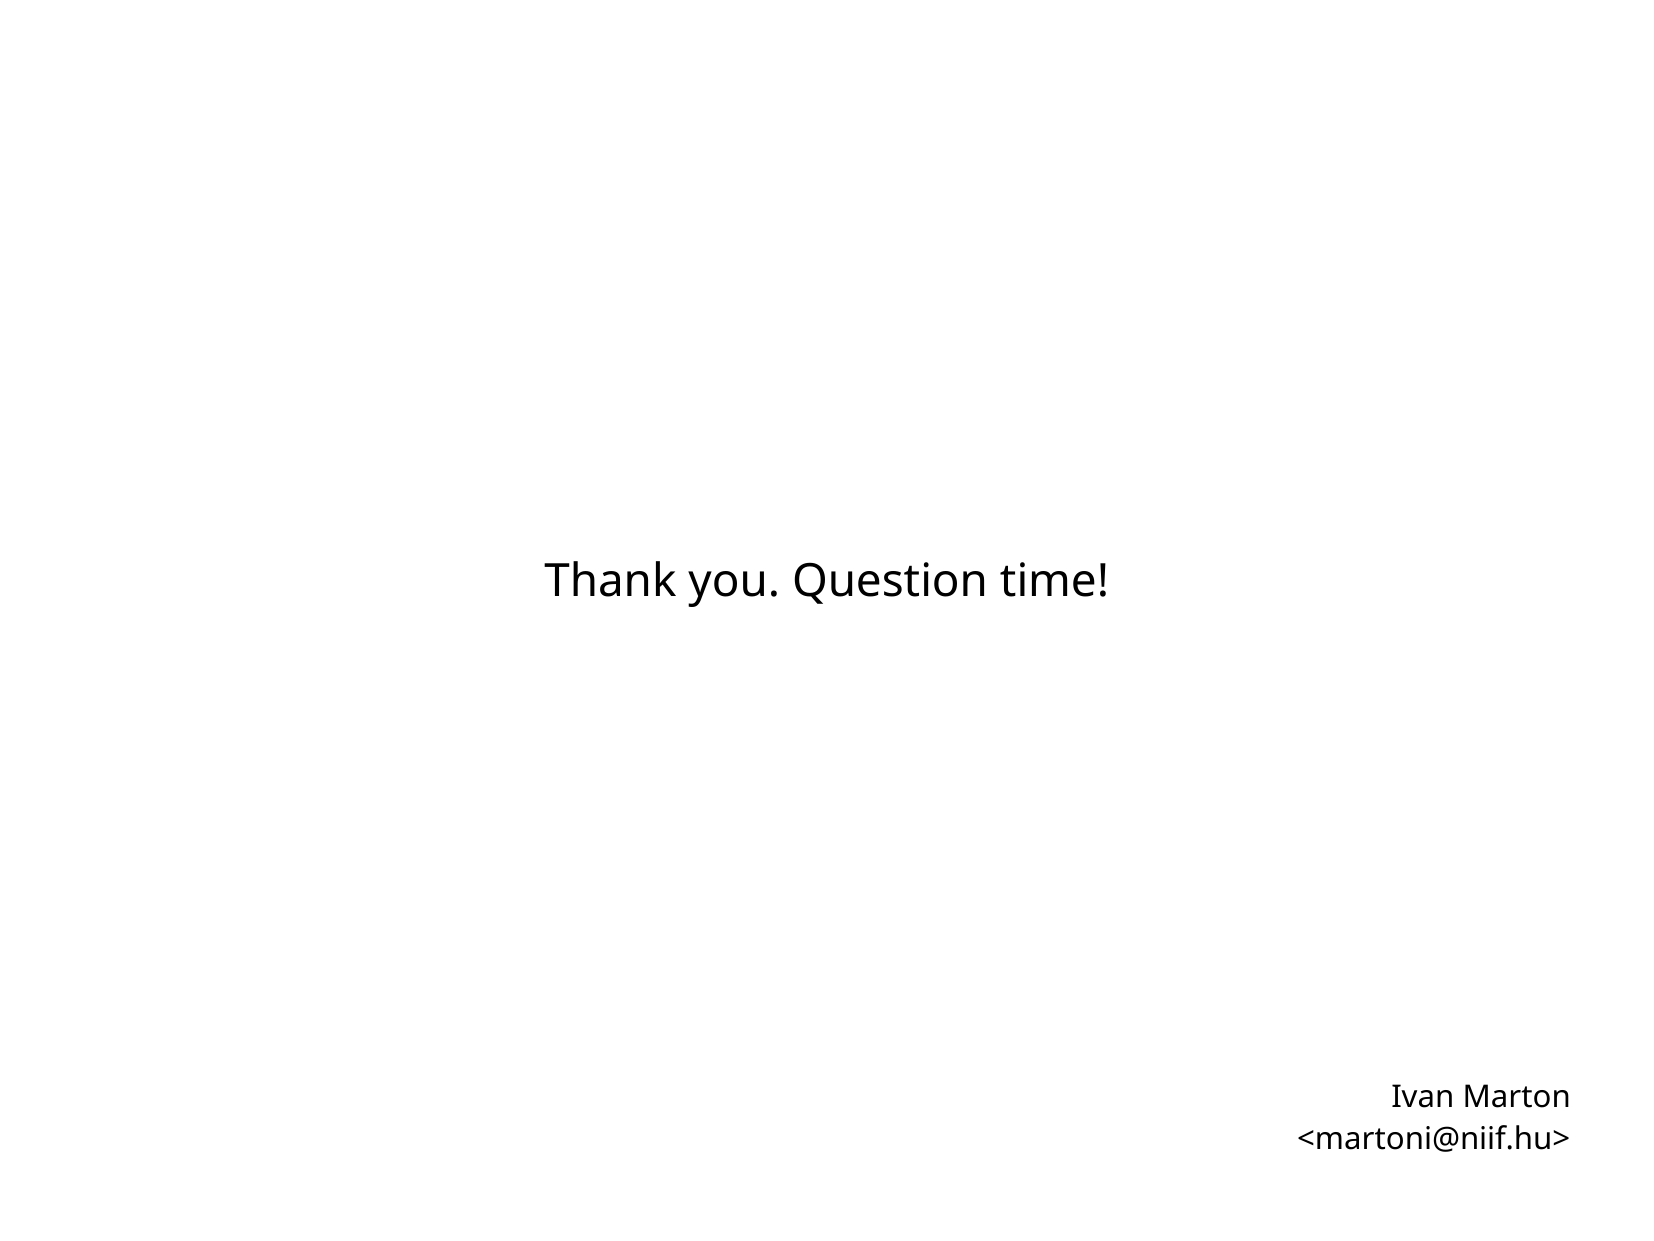

# Thank you. Question time!
Ivan Marton
<martoni@niif.hu>